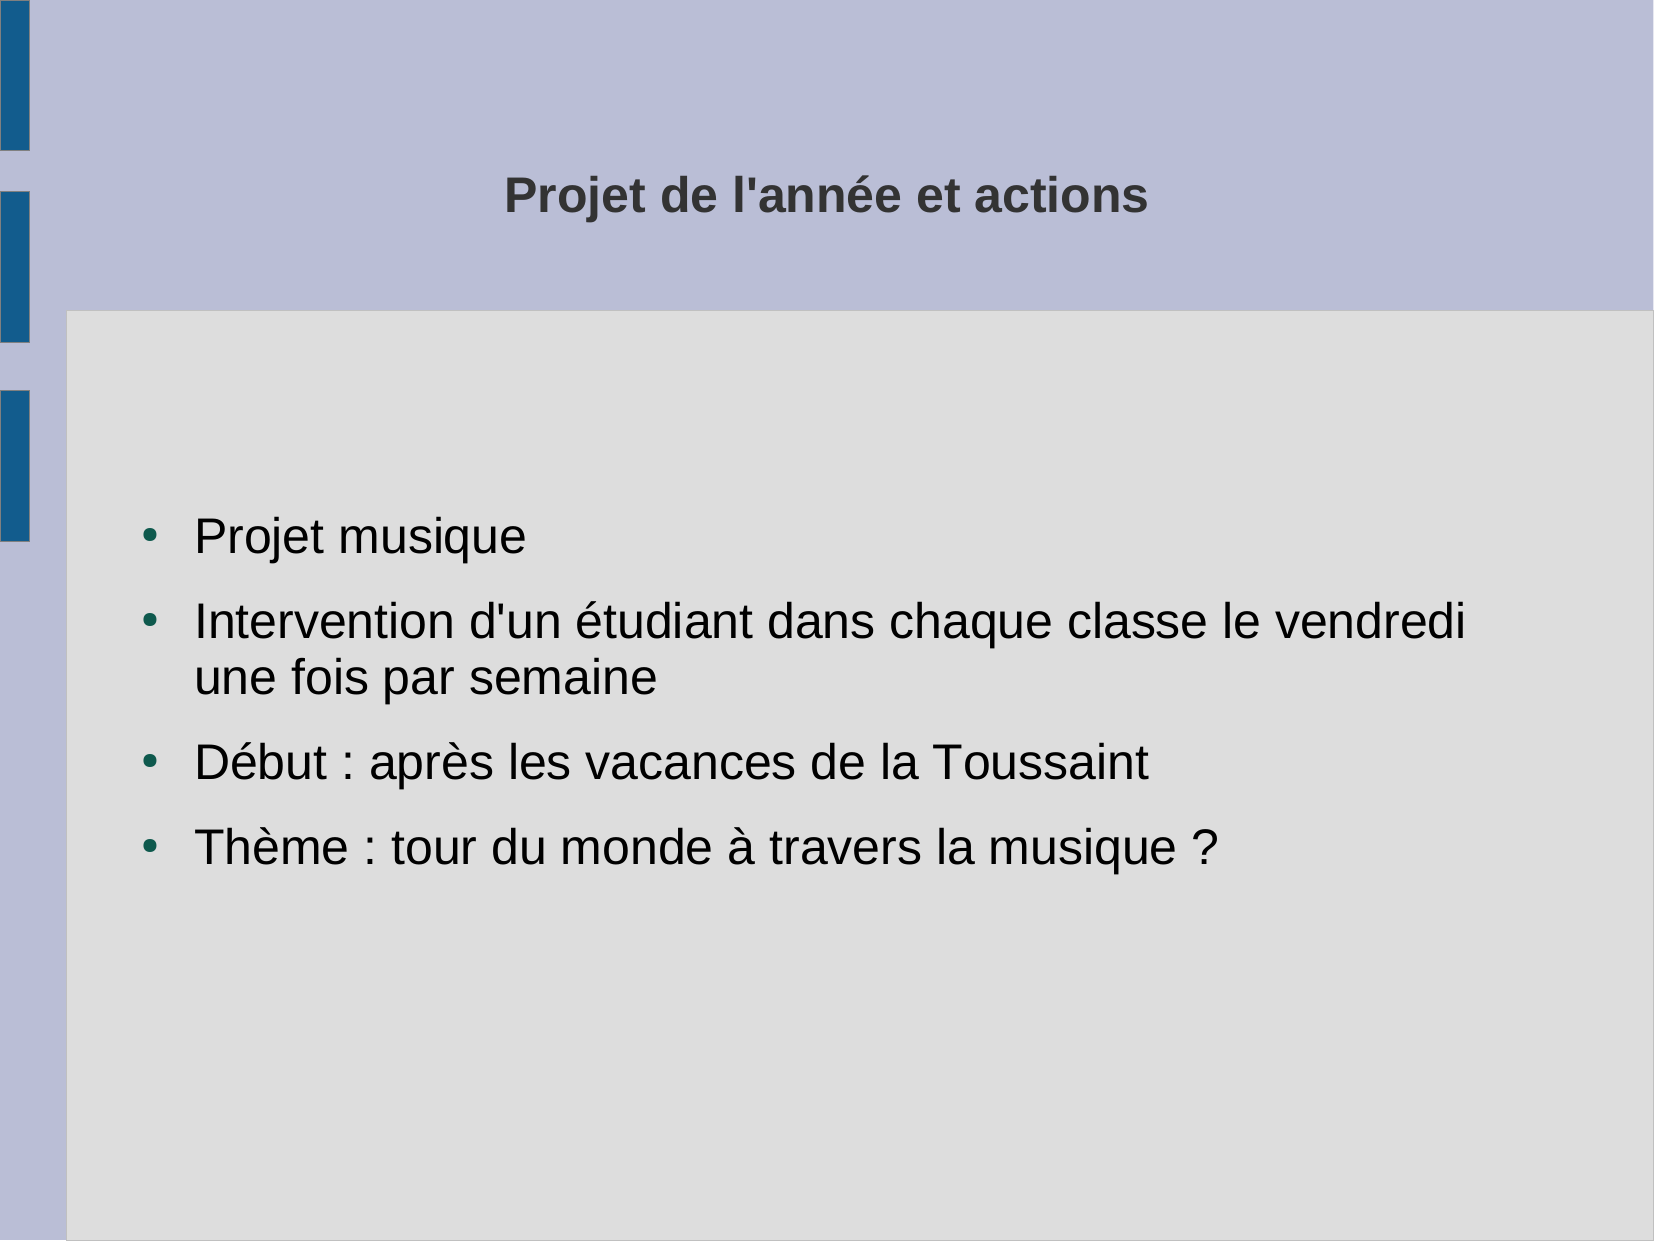

# Projet de l'année et actions
Projet musique
Intervention d'un étudiant dans chaque classe le vendredi une fois par semaine
Début : après les vacances de la Toussaint
Thème : tour du monde à travers la musique ?